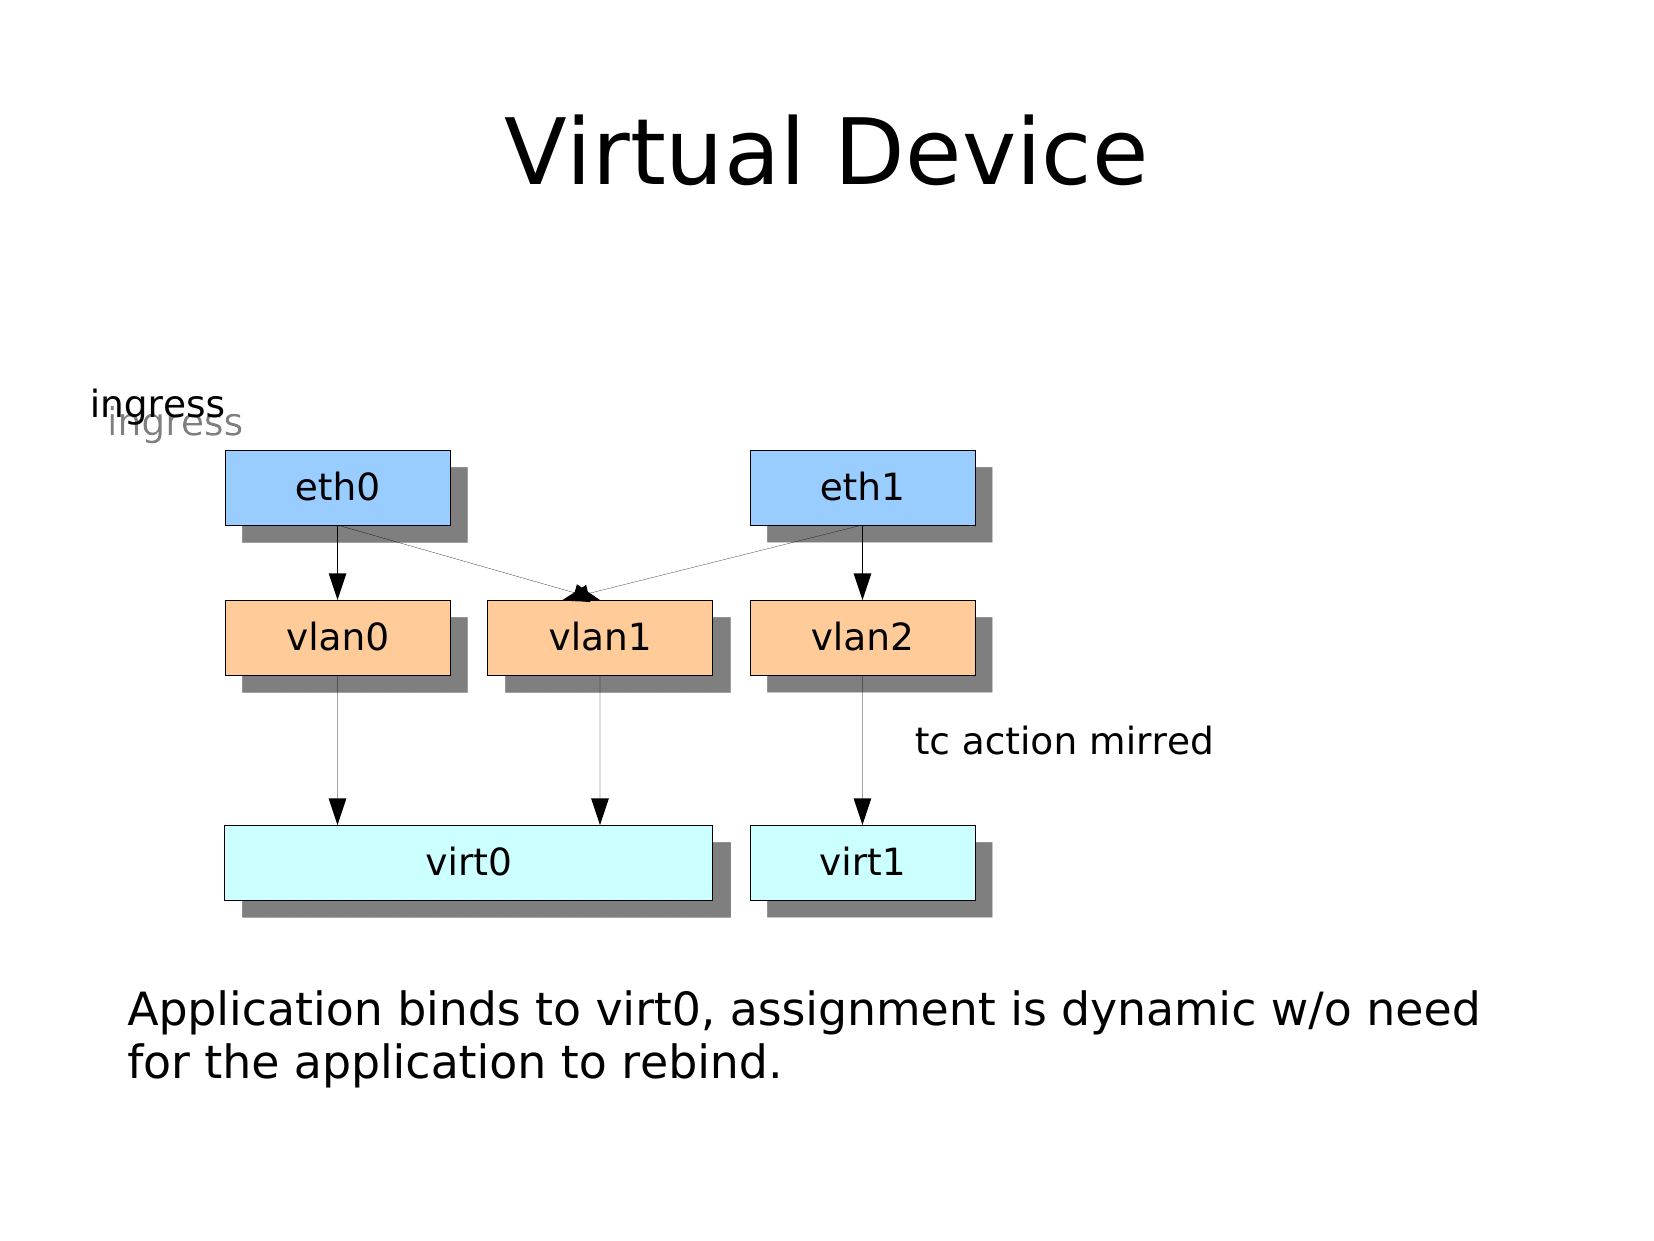

# Virtual Device
ingress
eth1
eth0
vlan2
vlan0
vlan1
tc action mirred
virt0
virt1
Application binds to virt0, assignment is dynamic w/o need
for the application to rebind.